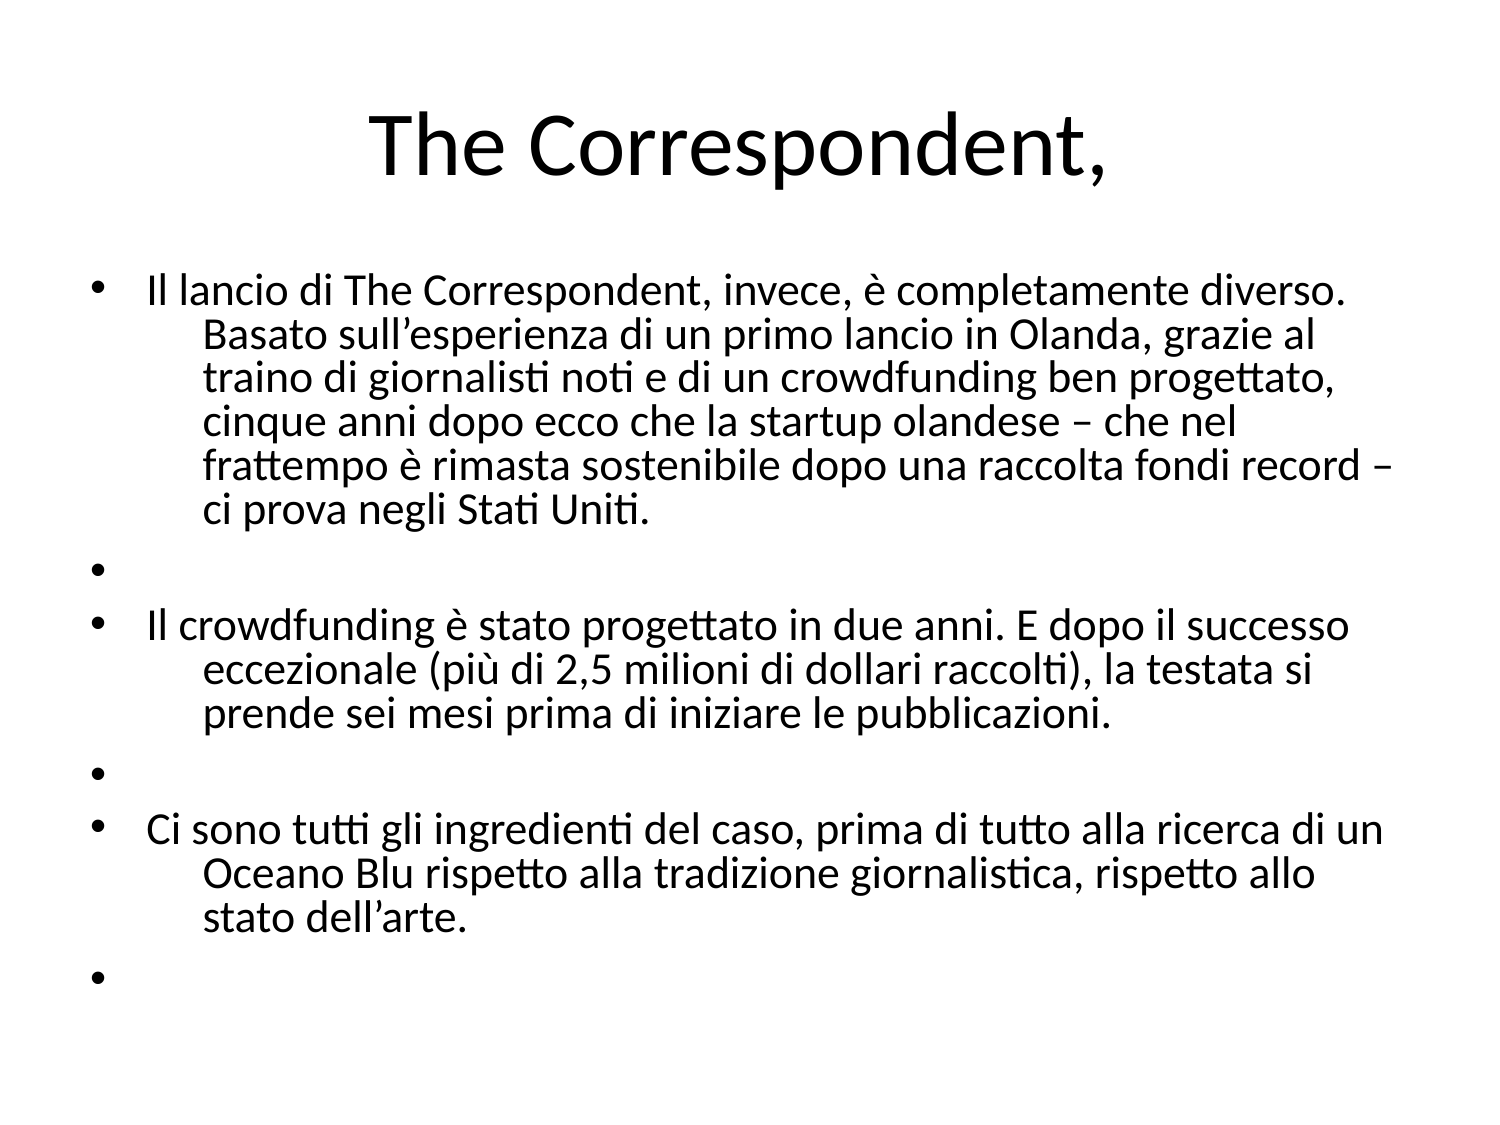

# The Correspondent,
Il lancio di The Correspondent, invece, è completamente diverso. Basato sull’esperienza di un primo lancio in Olanda, grazie al traino di giornalisti noti e di un crowdfunding ben progettato, cinque anni dopo ecco che la startup olandese – che nel frattempo è rimasta sostenibile dopo una raccolta fondi record – ci prova negli Stati Uniti.
Il crowdfunding è stato progettato in due anni. E dopo il successo eccezionale (più di 2,5 milioni di dollari raccolti), la testata si prende sei mesi prima di iniziare le pubblicazioni.
Ci sono tutti gli ingredienti del caso, prima di tutto alla ricerca di un Oceano Blu rispetto alla tradizione giornalistica, rispetto allo stato dell’arte.